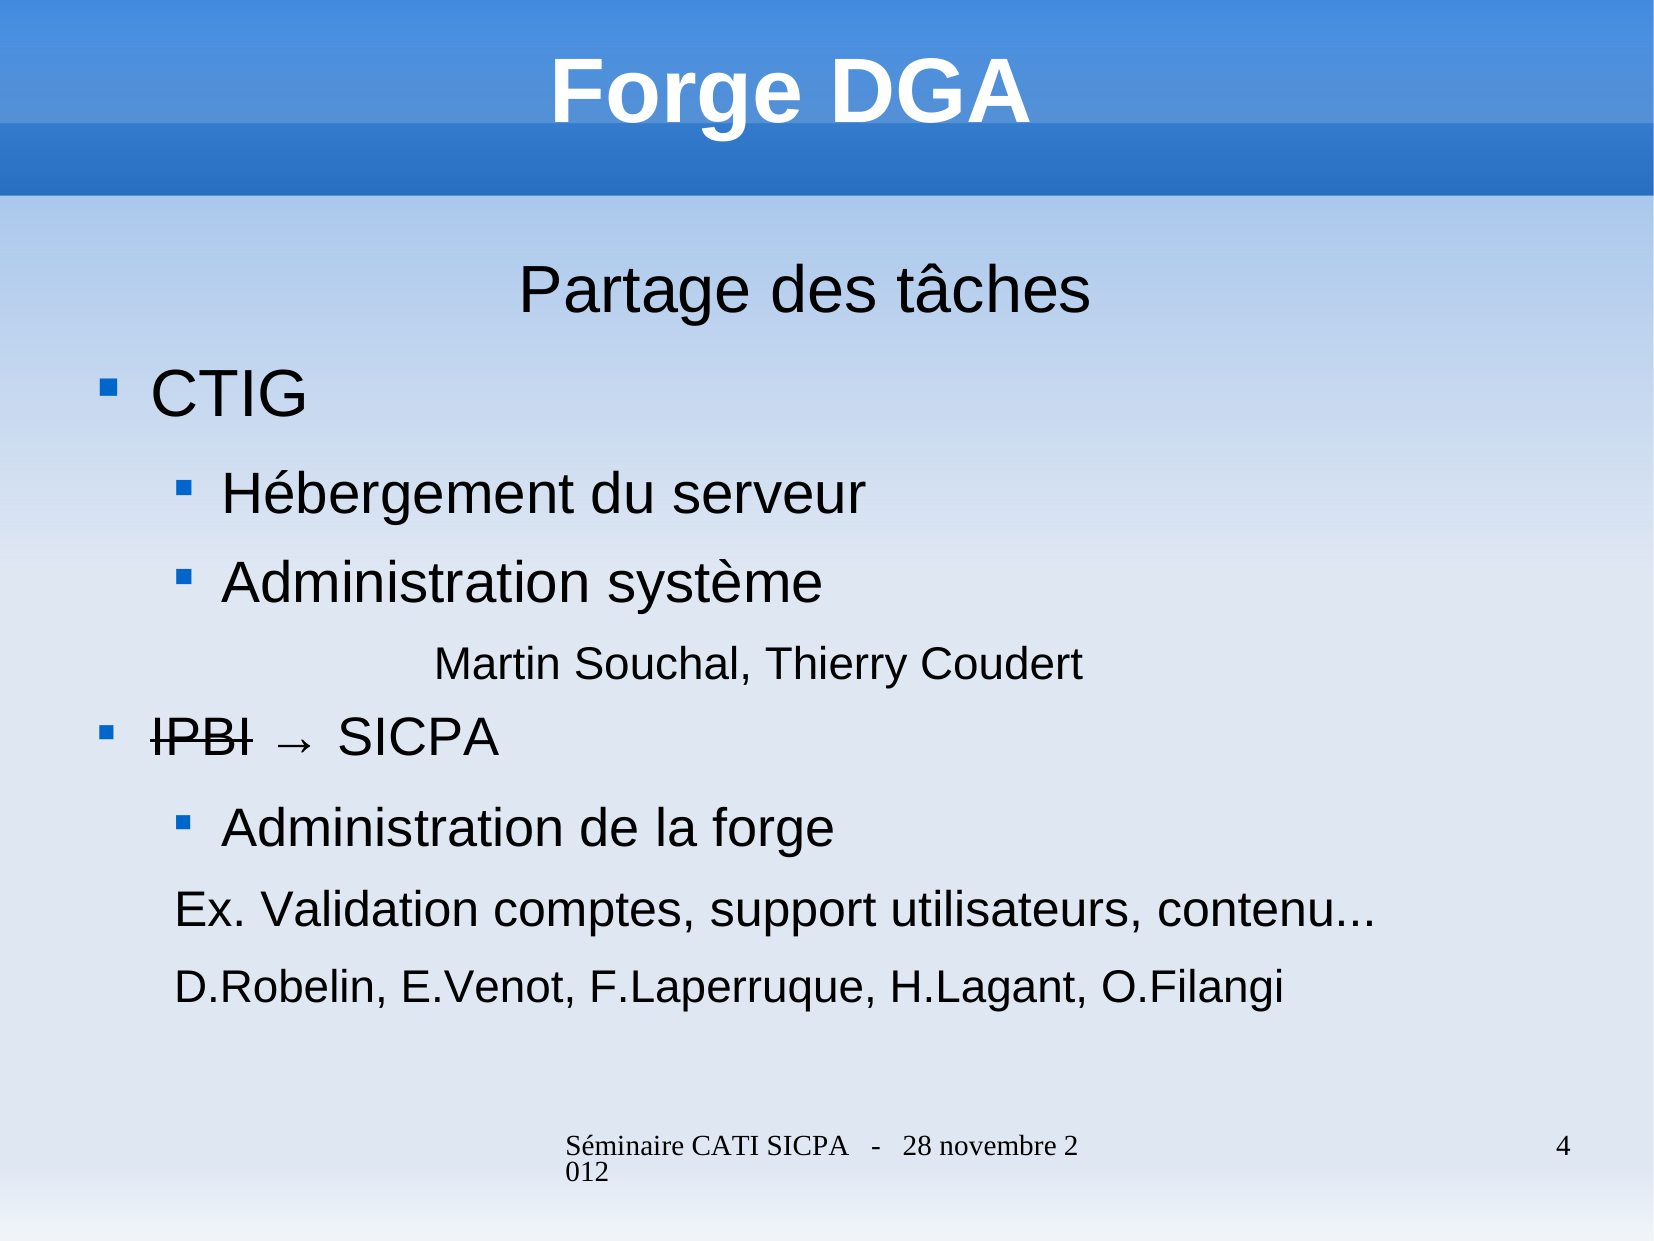

# Forge DGA
Partage des tâches
CTIG
Hébergement du serveur
Administration système
Martin Souchal, Thierry Coudert
IPBI → SICPA
Administration de la forge
Ex. Validation comptes, support utilisateurs, contenu...
D.Robelin, E.Venot, F.Laperruque, H.Lagant, O.Filangi
Séminaire CATI SICPA - 28 novembre 2012
4